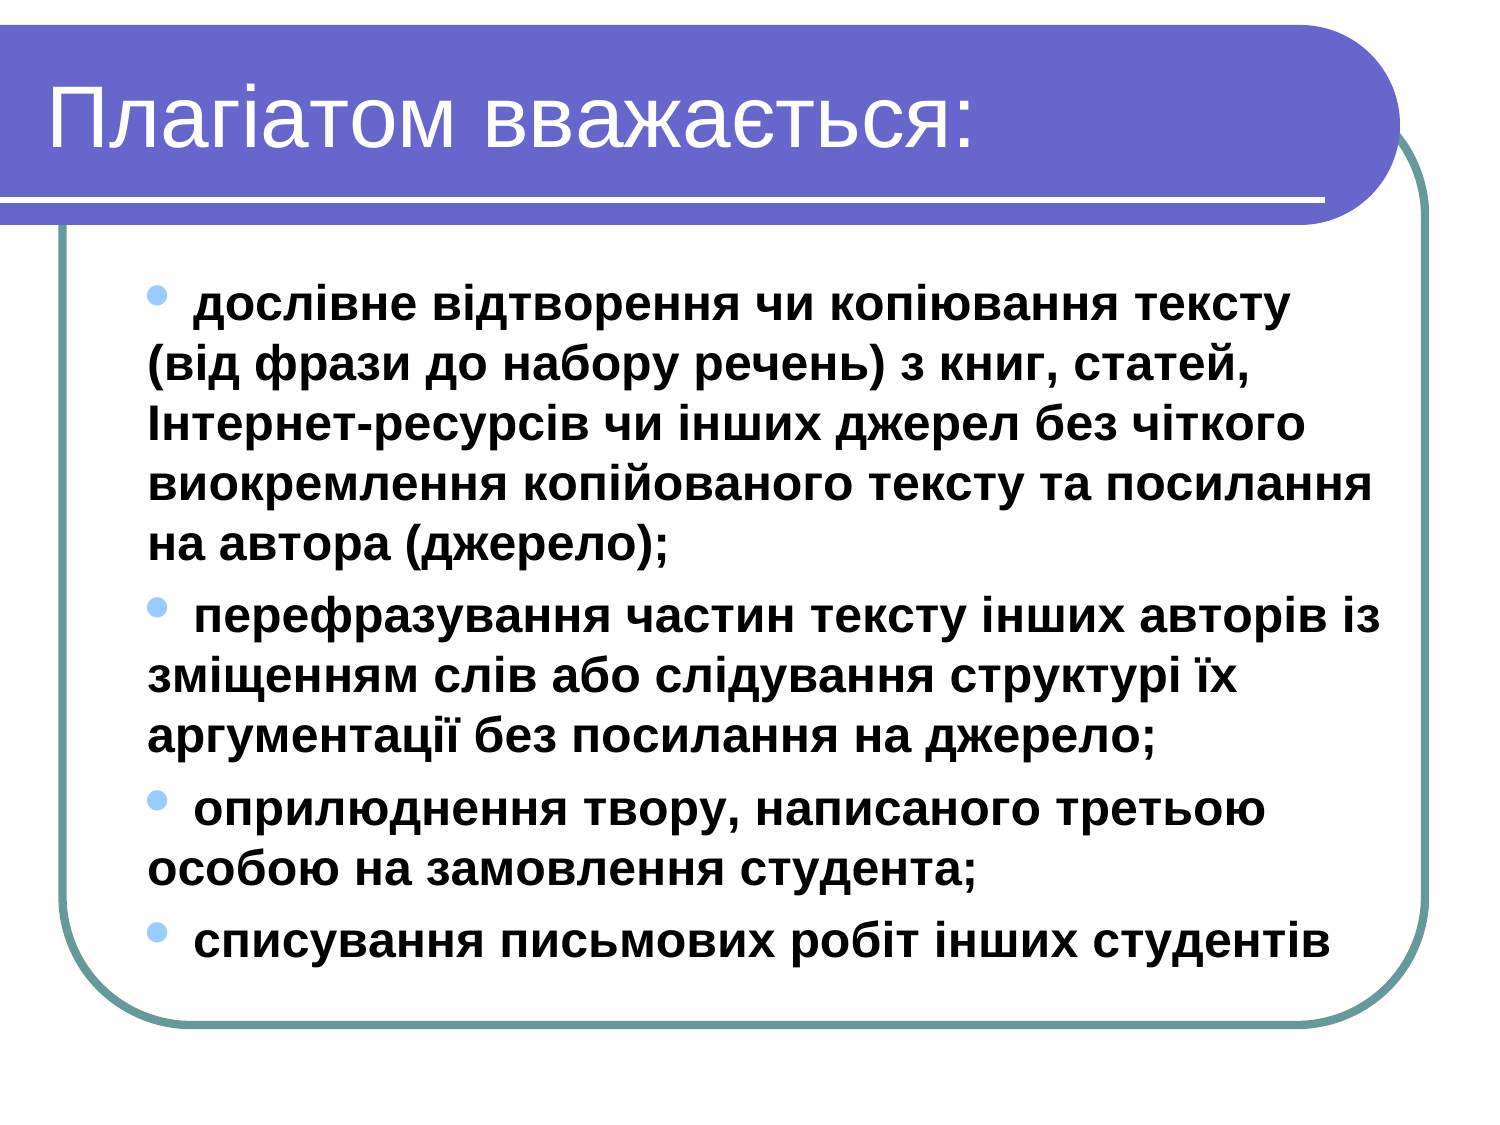

# Плагіатом вважається:
 дослівне відтворення чи копіювання тексту (від фрази до набору речень) з книг, статей, Інтернет-ресурсів чи інших джерел без чіткого виокремлення копійованого тексту та посилання на автора (джерело);
 перефразування частин тексту інших авторів із зміщенням слів або слідування структурі їх аргументації без посилання на джерело;
 оприлюднення твору, написаного третьою особою на замовлення студента;
 списування письмових робіт інших студентів